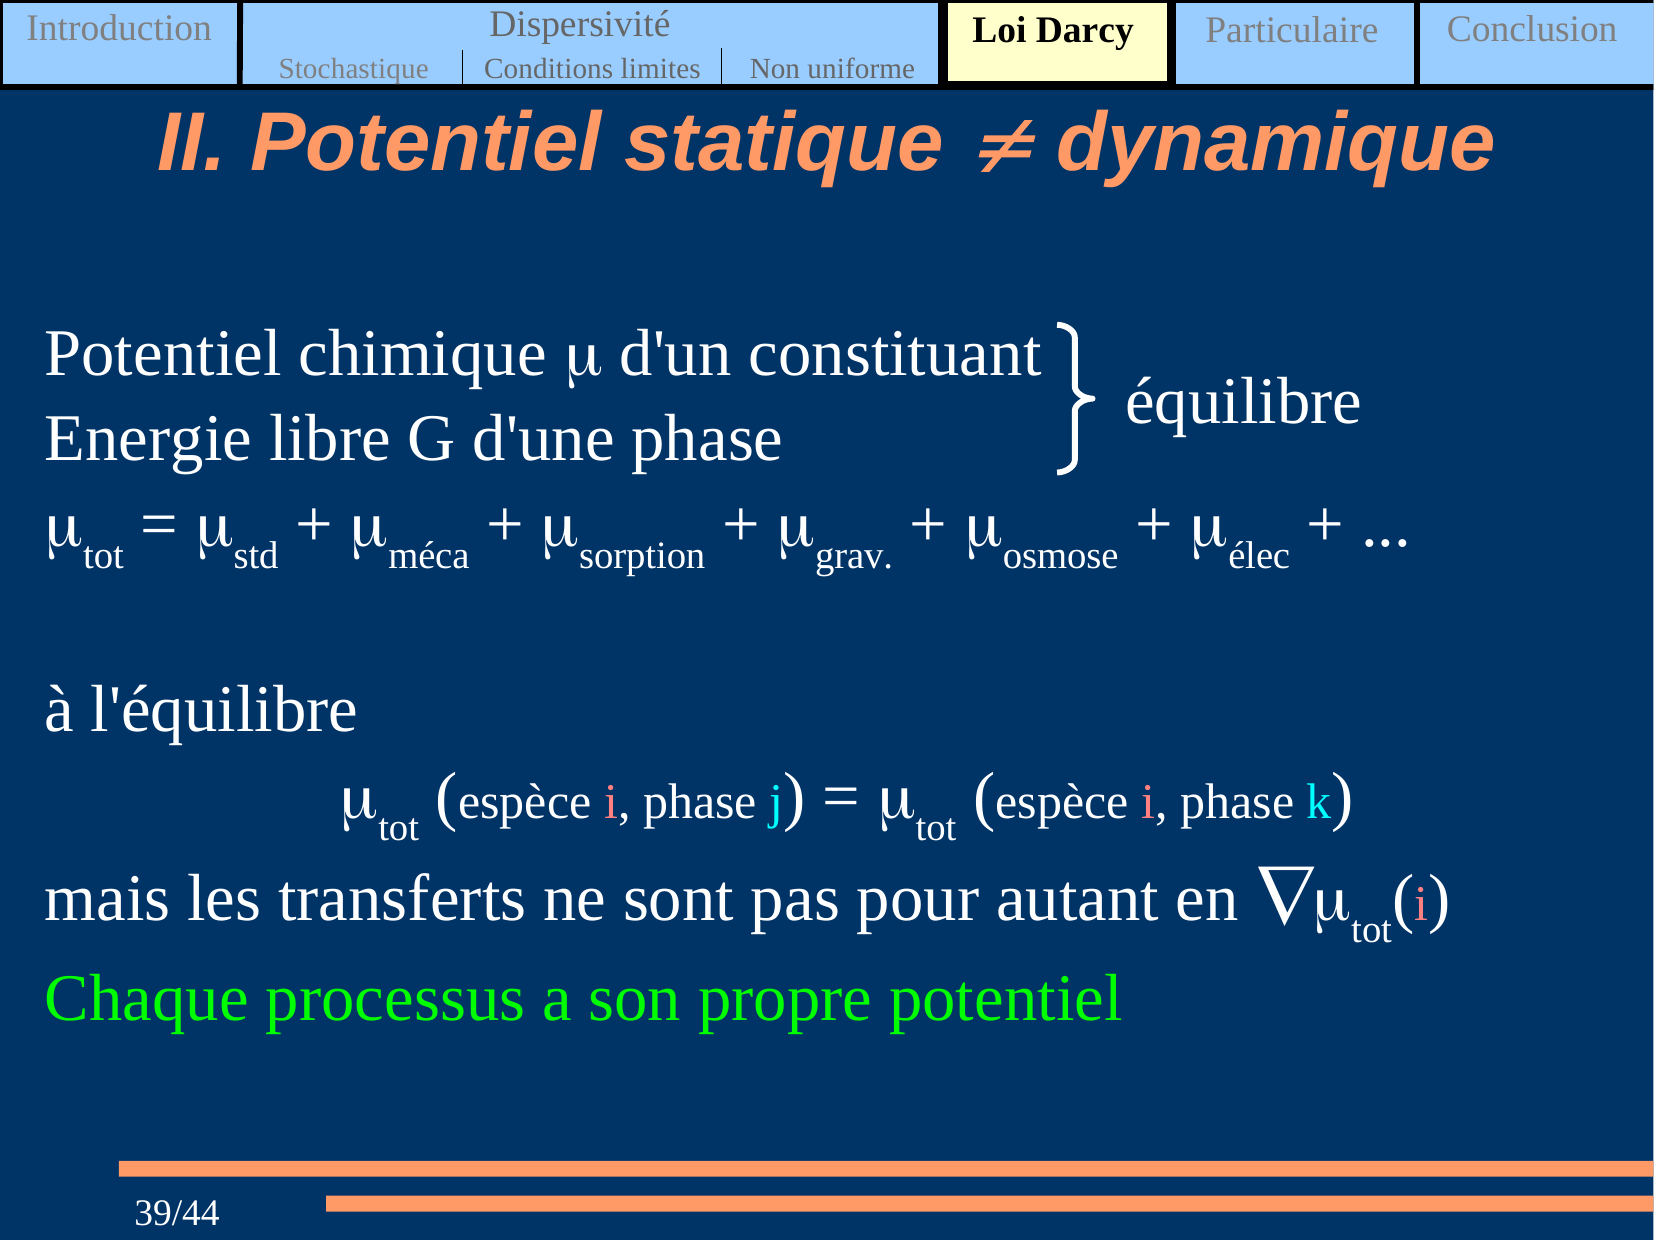

Dispersivité
Introduction
Conclusion
Loi Darcy
Particulaire
Stochastique
Conditions limites
Non uniforme
# II. Potentiel statique  dynamique
Potentiel chimique m d'un constituant
Energie libre G d'une phase
mtot = mstd + mméca + msorption + mgrav. + mosmose + mélec + ...
à l'équilibre
	mtot (espèce i, phase j) = mtot (espèce i, phase k)
mais les transferts ne sont pas pour autant en mtot(i)
Chaque processus a son propre potentiel
équilibre